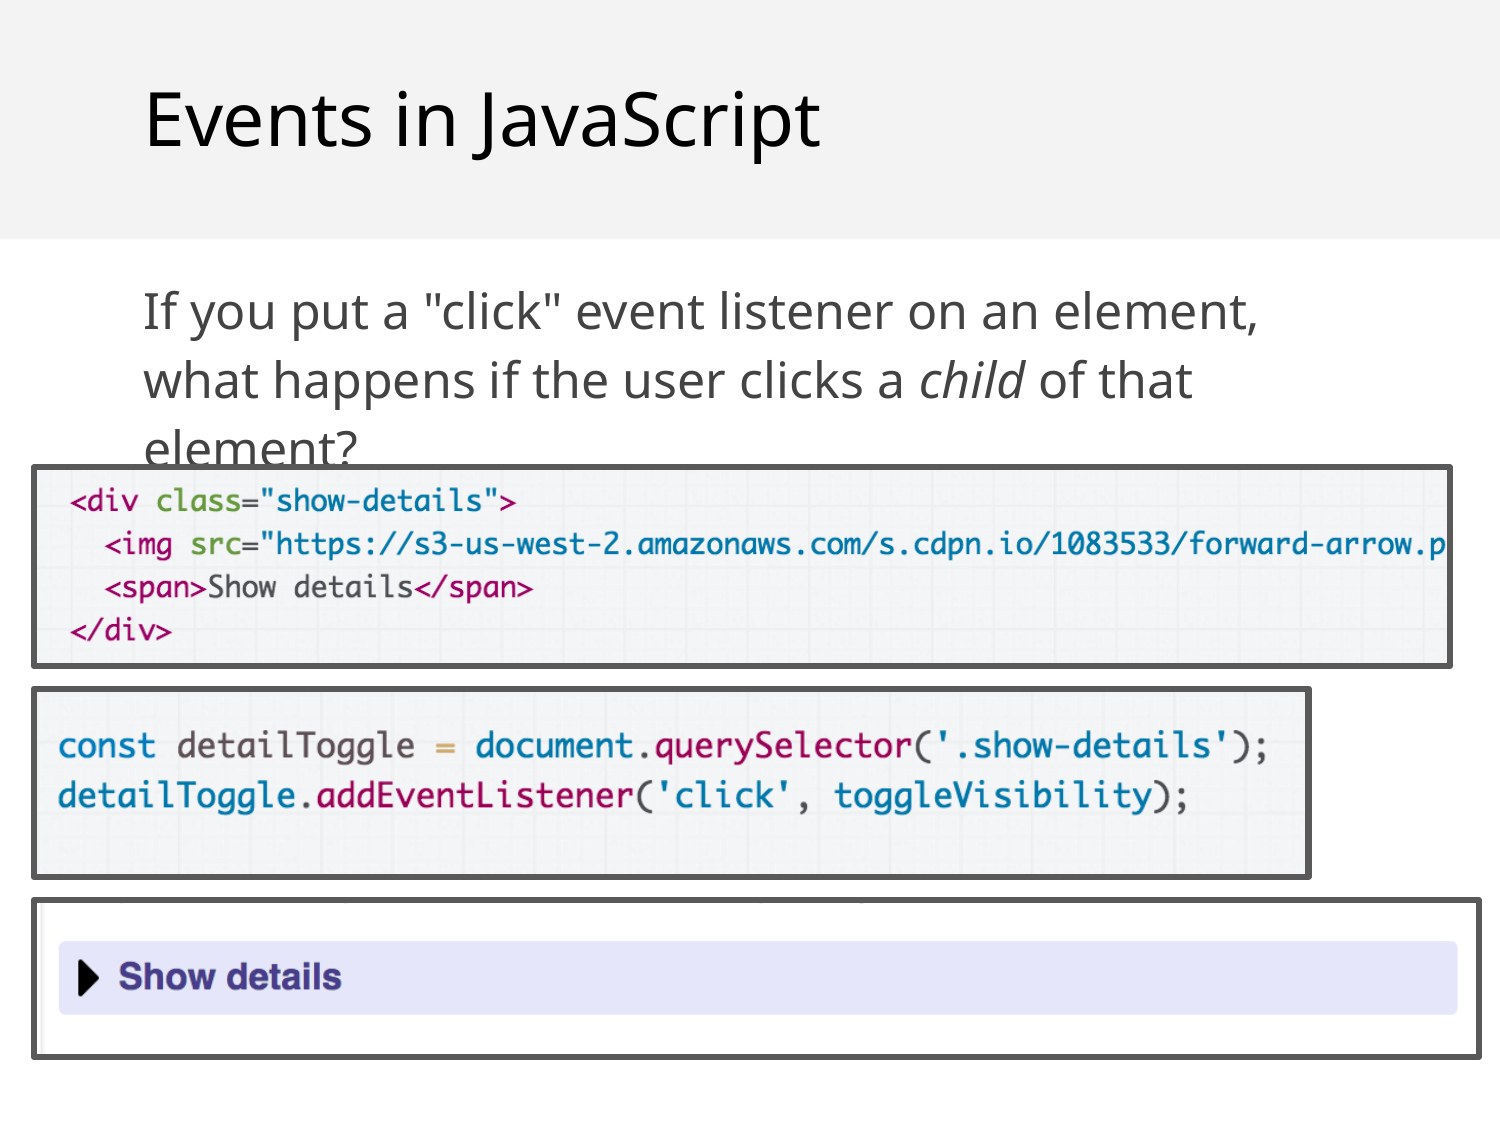

# Events in JavaScript
If you put a "click" event listener on an element, what happens if the user clicks a child of that element?